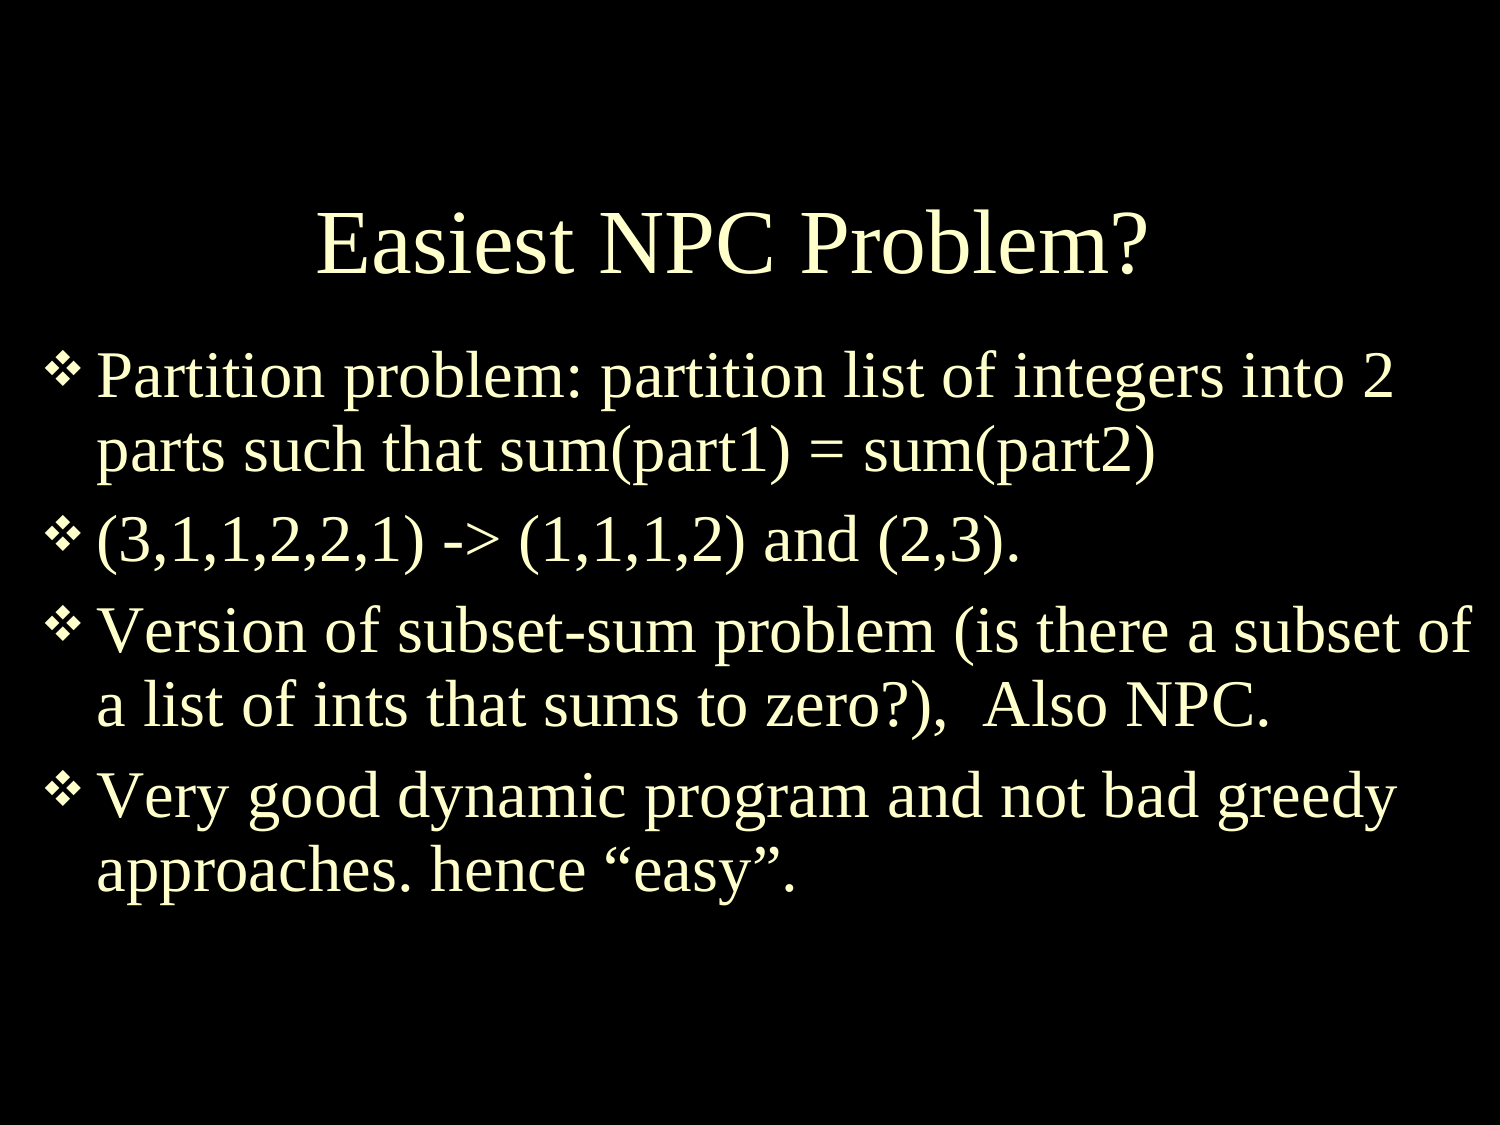

# Easiest NPC Problem?
Partition problem: partition list of integers into 2 parts such that sum(part1) = sum(part2)
(3,1,1,2,2,1) -> (1,1,1,2) and (2,3).
Version of subset-sum problem (is there a subset of a list of ints that sums to zero?), Also NPC.
Very good dynamic program and not bad greedy approaches. hence “easy”.